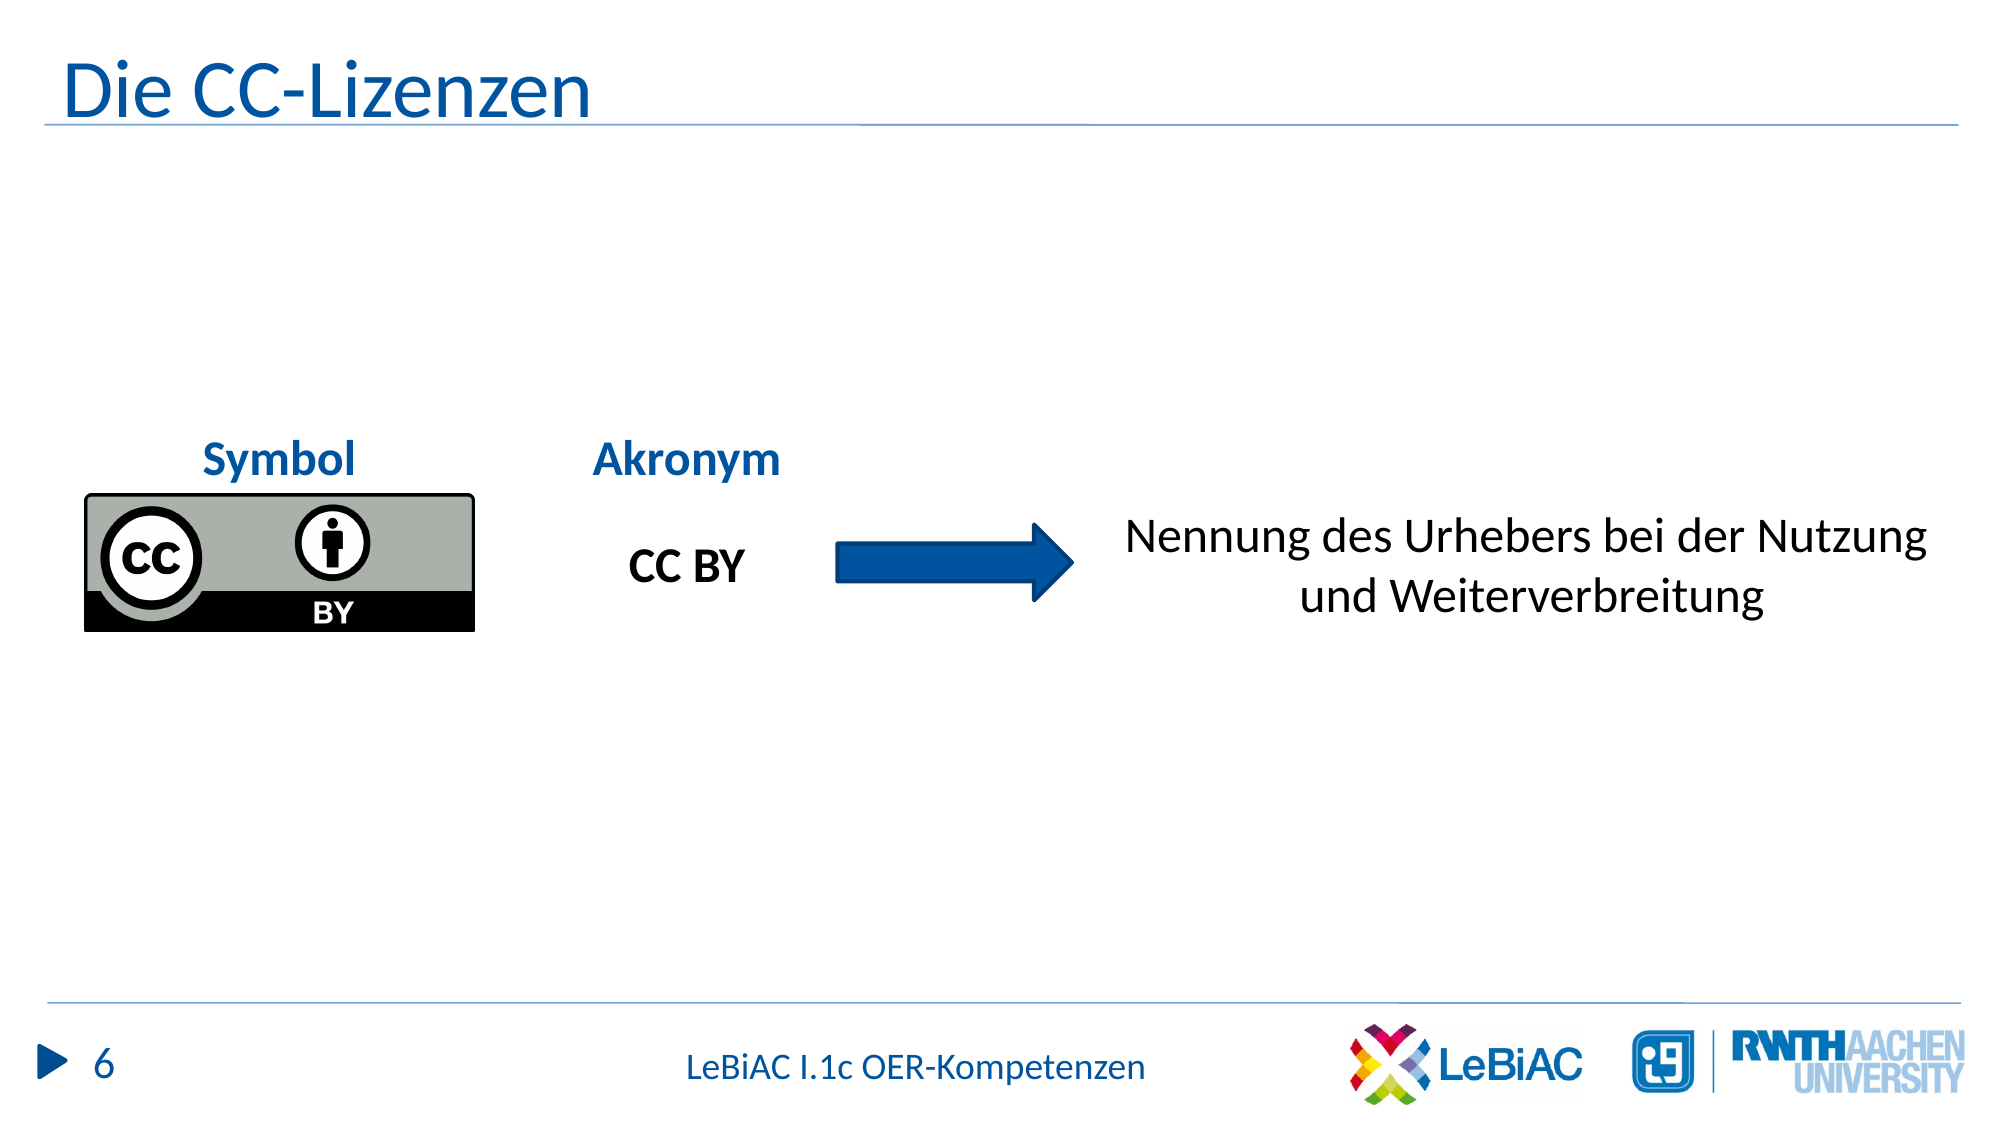

# Die CC-Lizenzen
Symbol
Akronym
Nennung des Urhebers bei der Nutzung
und Weiterverbreitung
CC BY